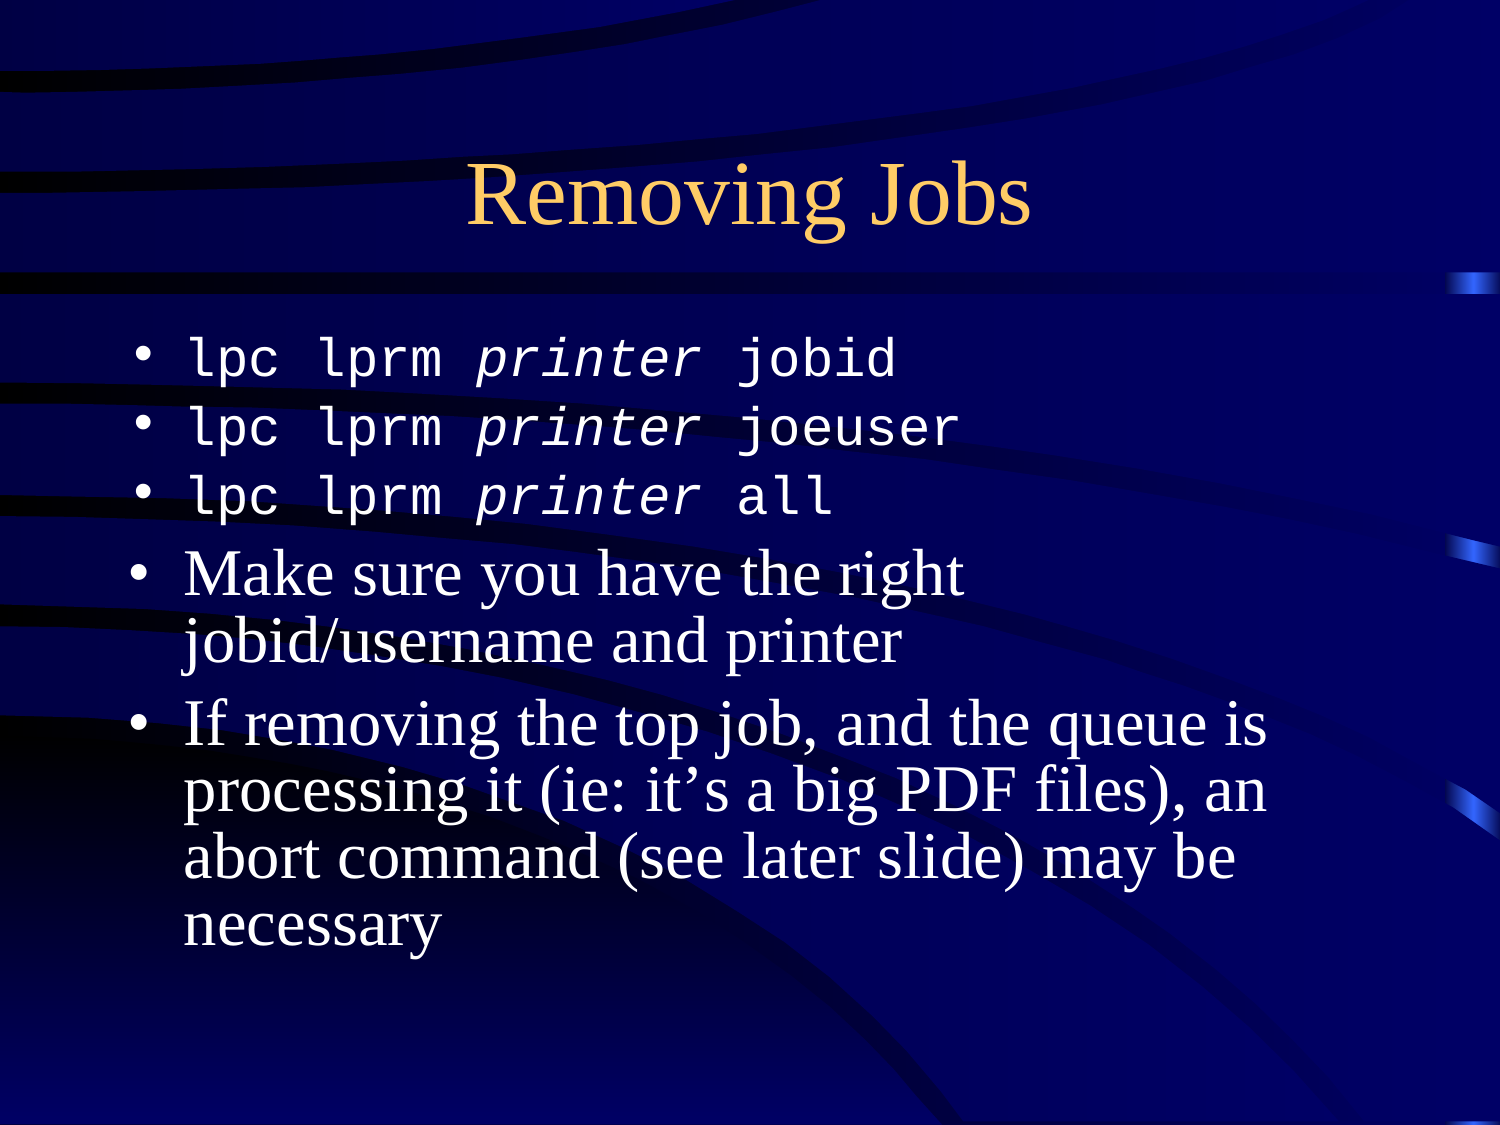

# Removing Jobs
lpc lprm printer jobid
lpc lprm printer joeuser
lpc lprm printer all
Make sure you have the right jobid/username and printer
If removing the top job, and the queue is processing it (ie: it’s a big PDF files), an abort command (see later slide) may be necessary